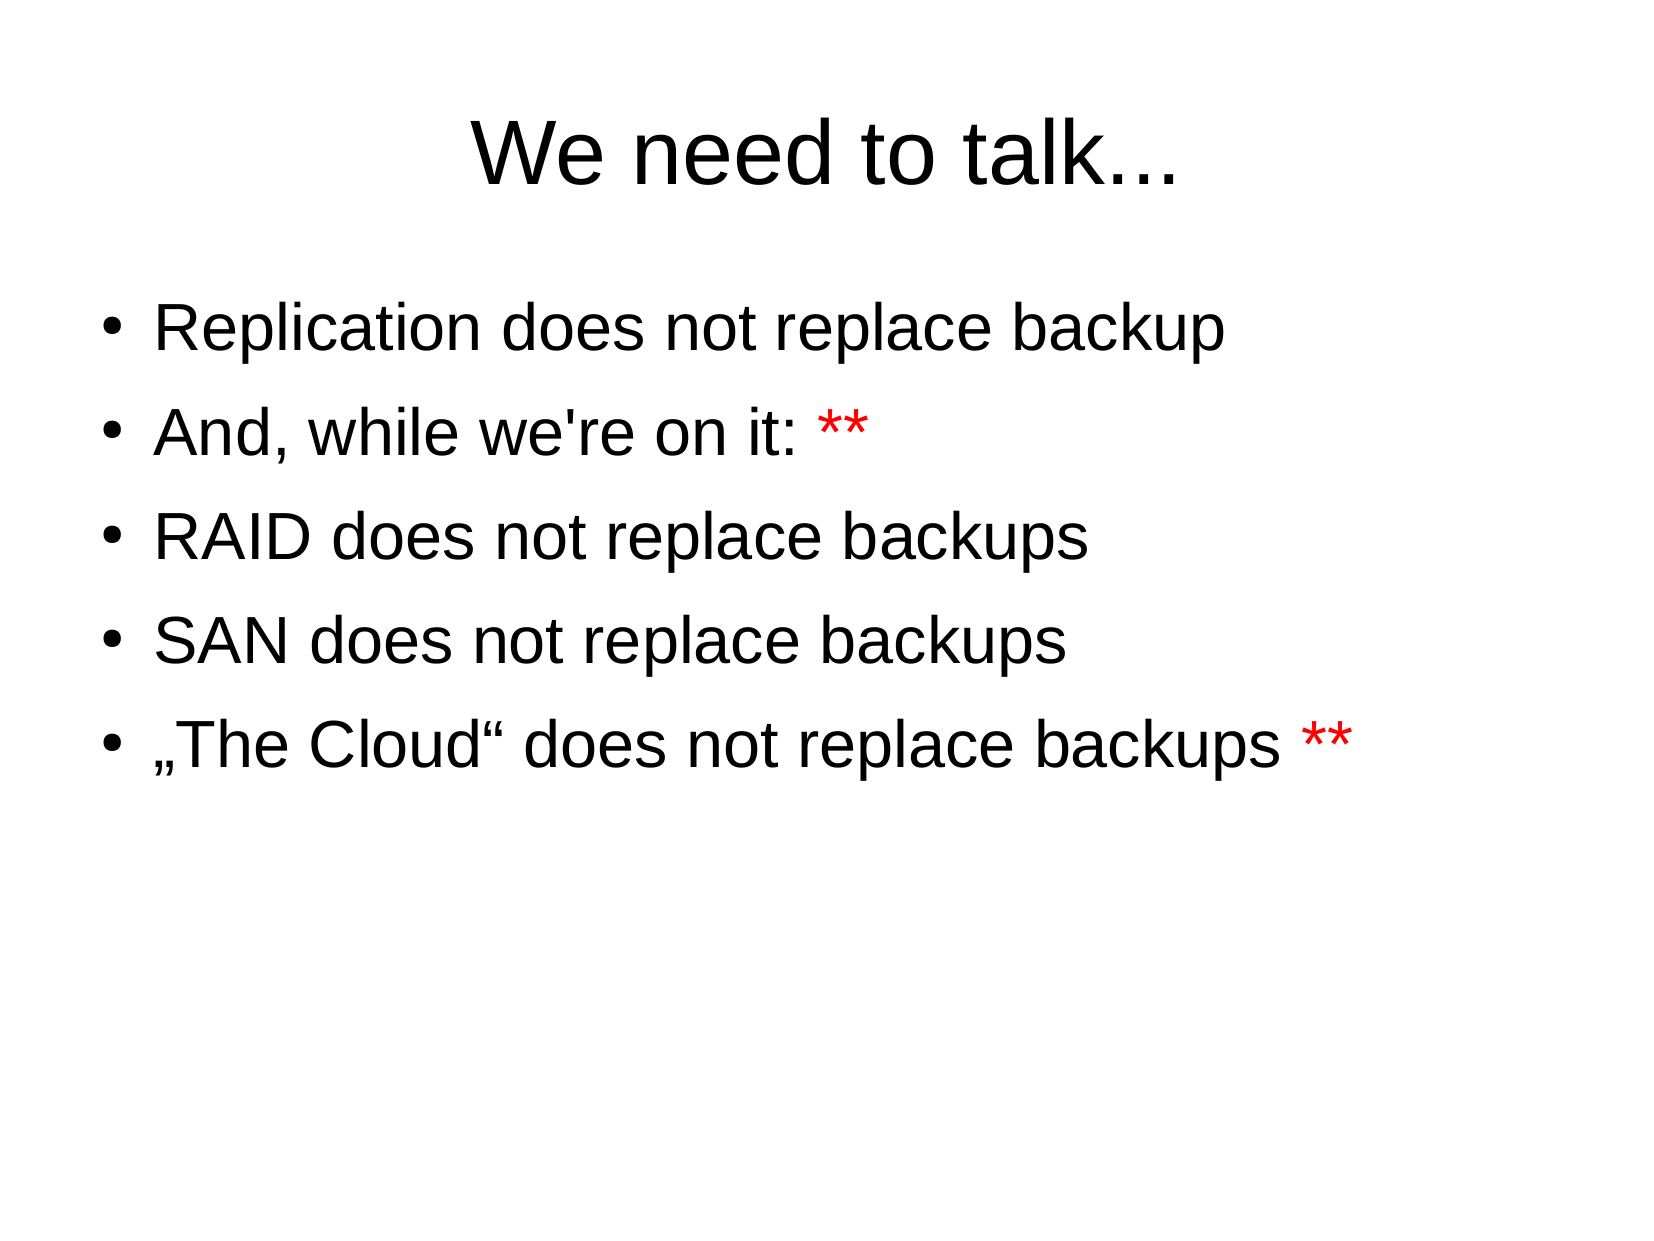

# We need to talk...
Replication does not replace backup
And, while we're on it: **
RAID does not replace backups
SAN does not replace backups
„The Cloud“ does not replace backups **